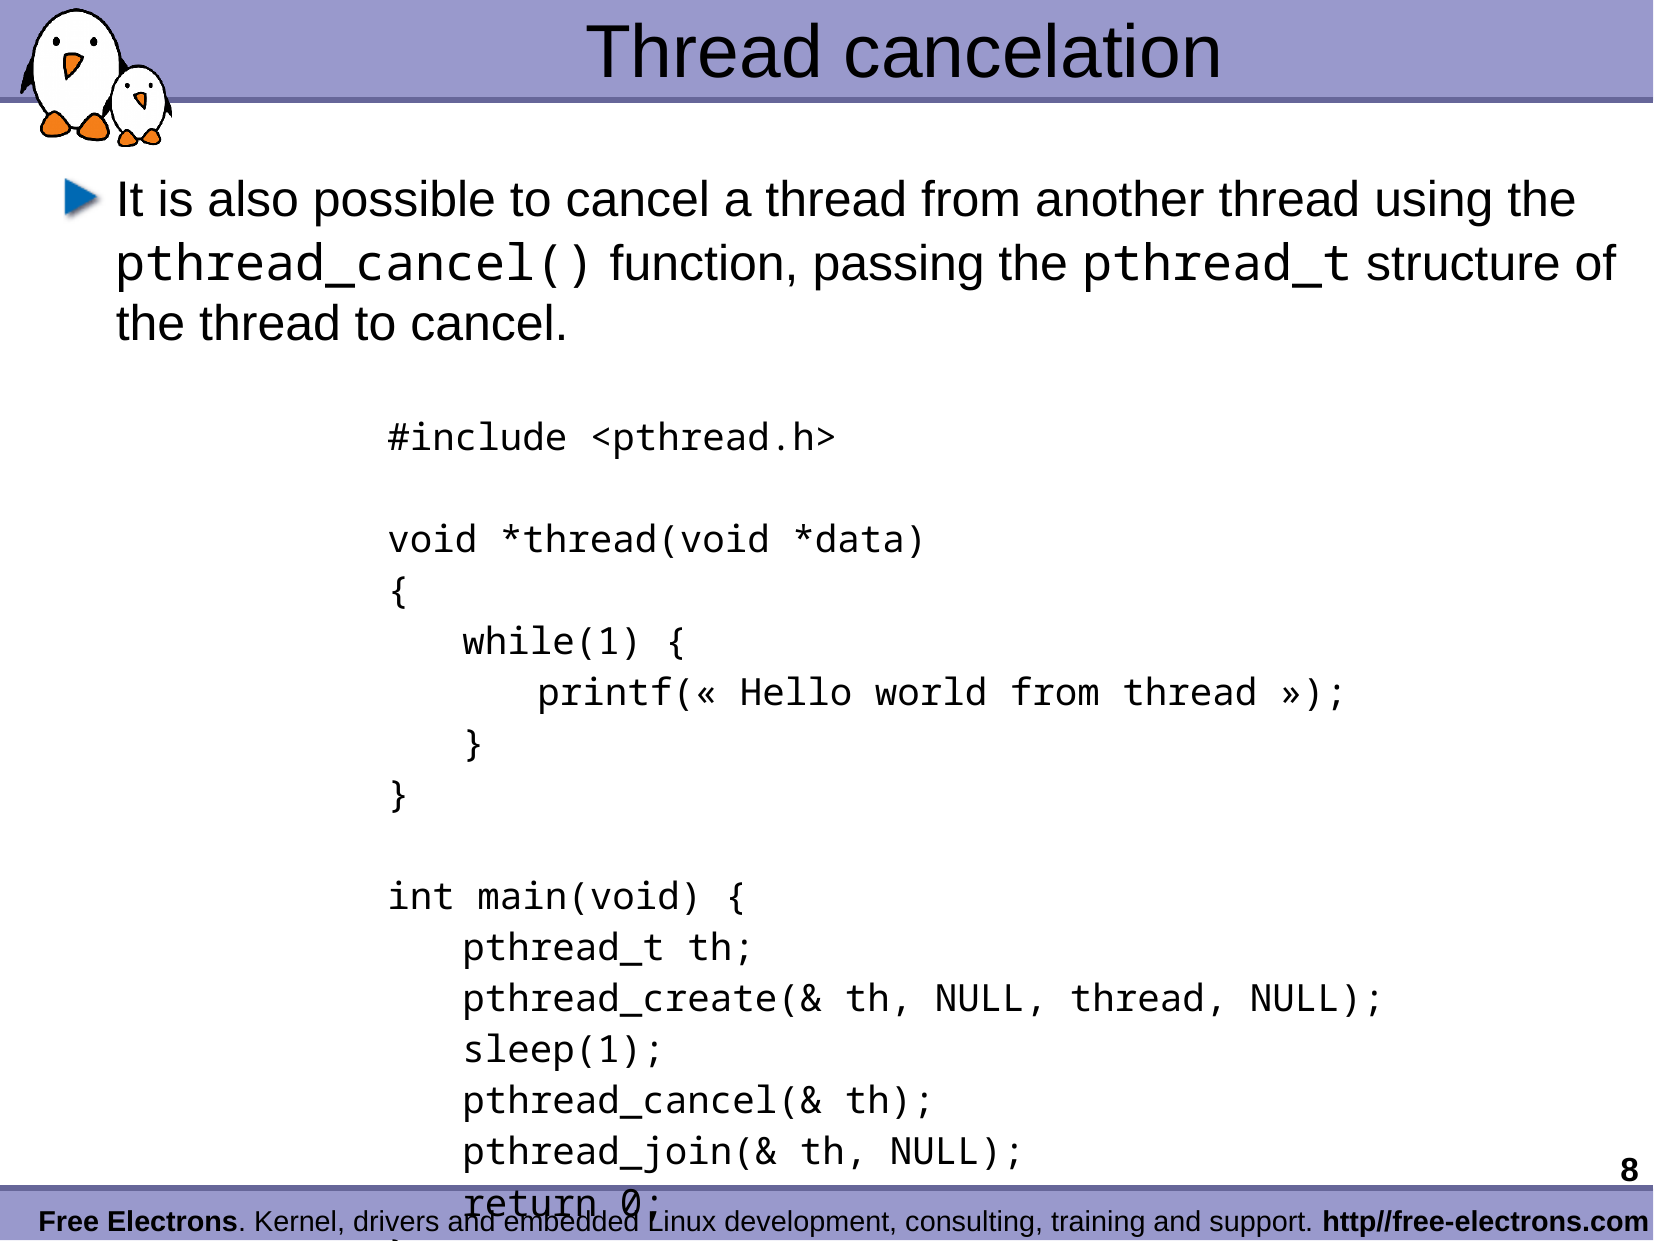

# Thread cancelation
It is also possible to cancel a thread from another thread using the pthread_cancel() function, passing the pthread_t structure of the thread to cancel.
#include <pthread.h>
void *thread(void *data)
{
	while(1) {
		printf(« Hello world from thread »);
	}
}
int main(void) {
	pthread_t th;
	pthread_create(& th, NULL, thread, NULL);
	sleep(1);
	pthread_cancel(& th);
	pthread_join(& th, NULL);
	return 0;
}